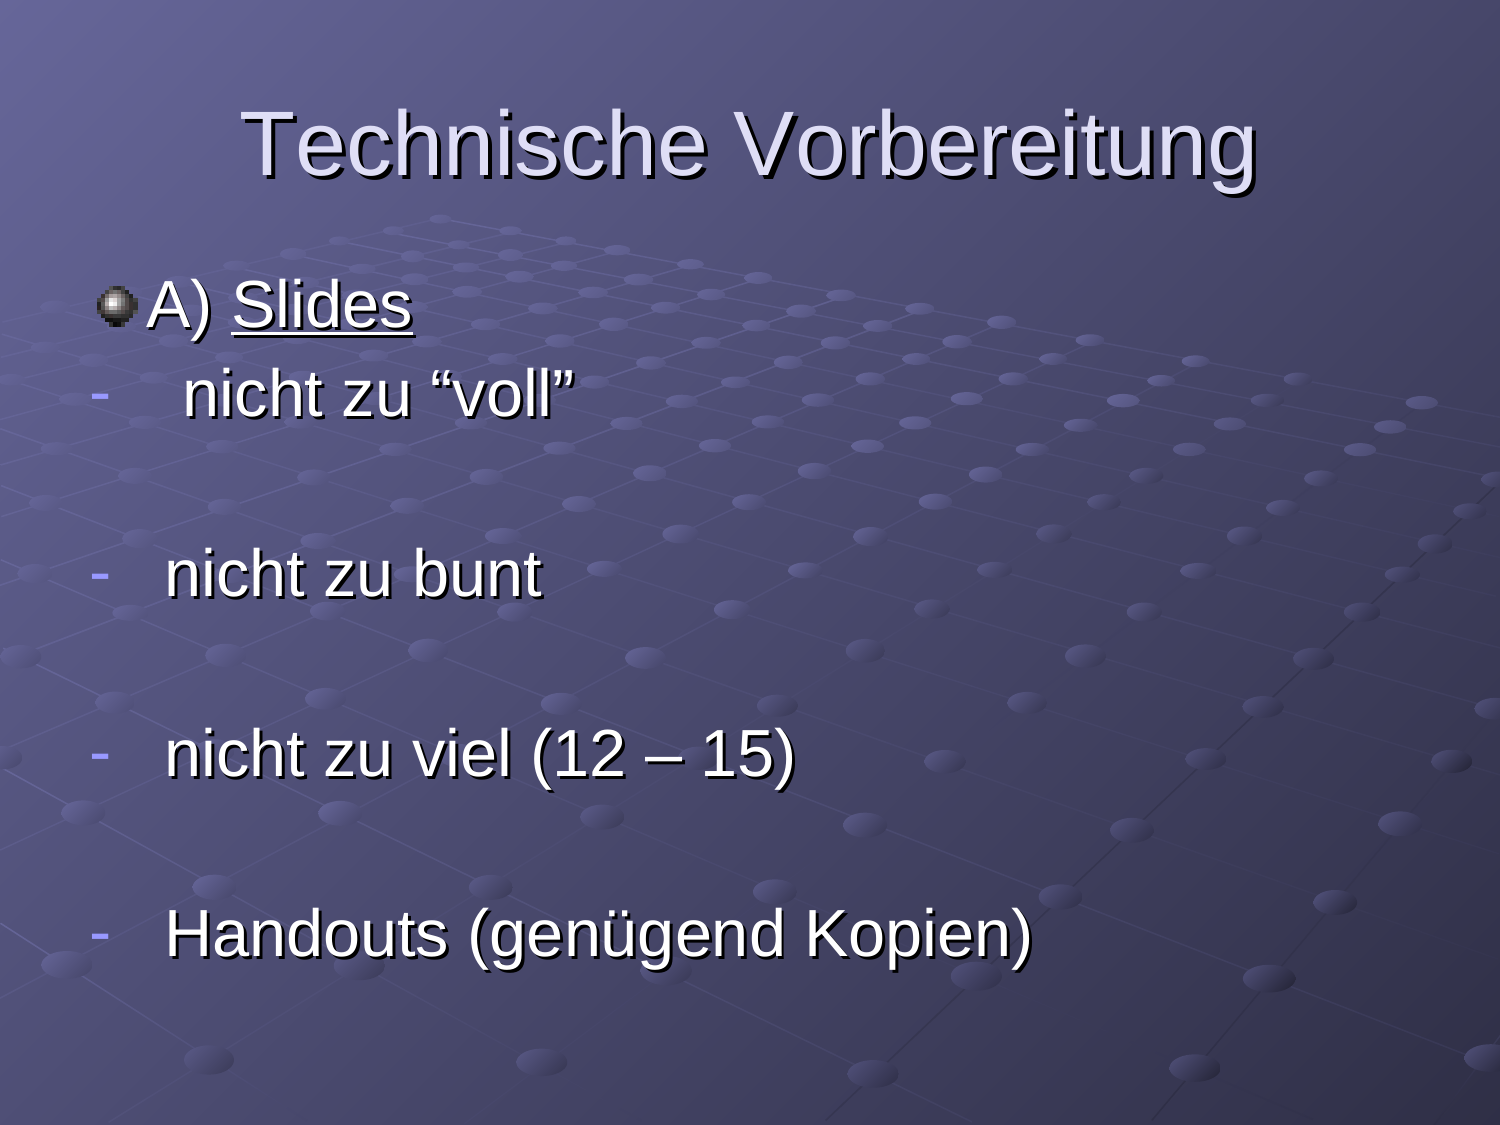

# Technische Vorbereitung
A) Slides
 nicht zu “voll”
 nicht zu bunt
 nicht zu viel (12 – 15)
 Handouts (genügend Kopien)